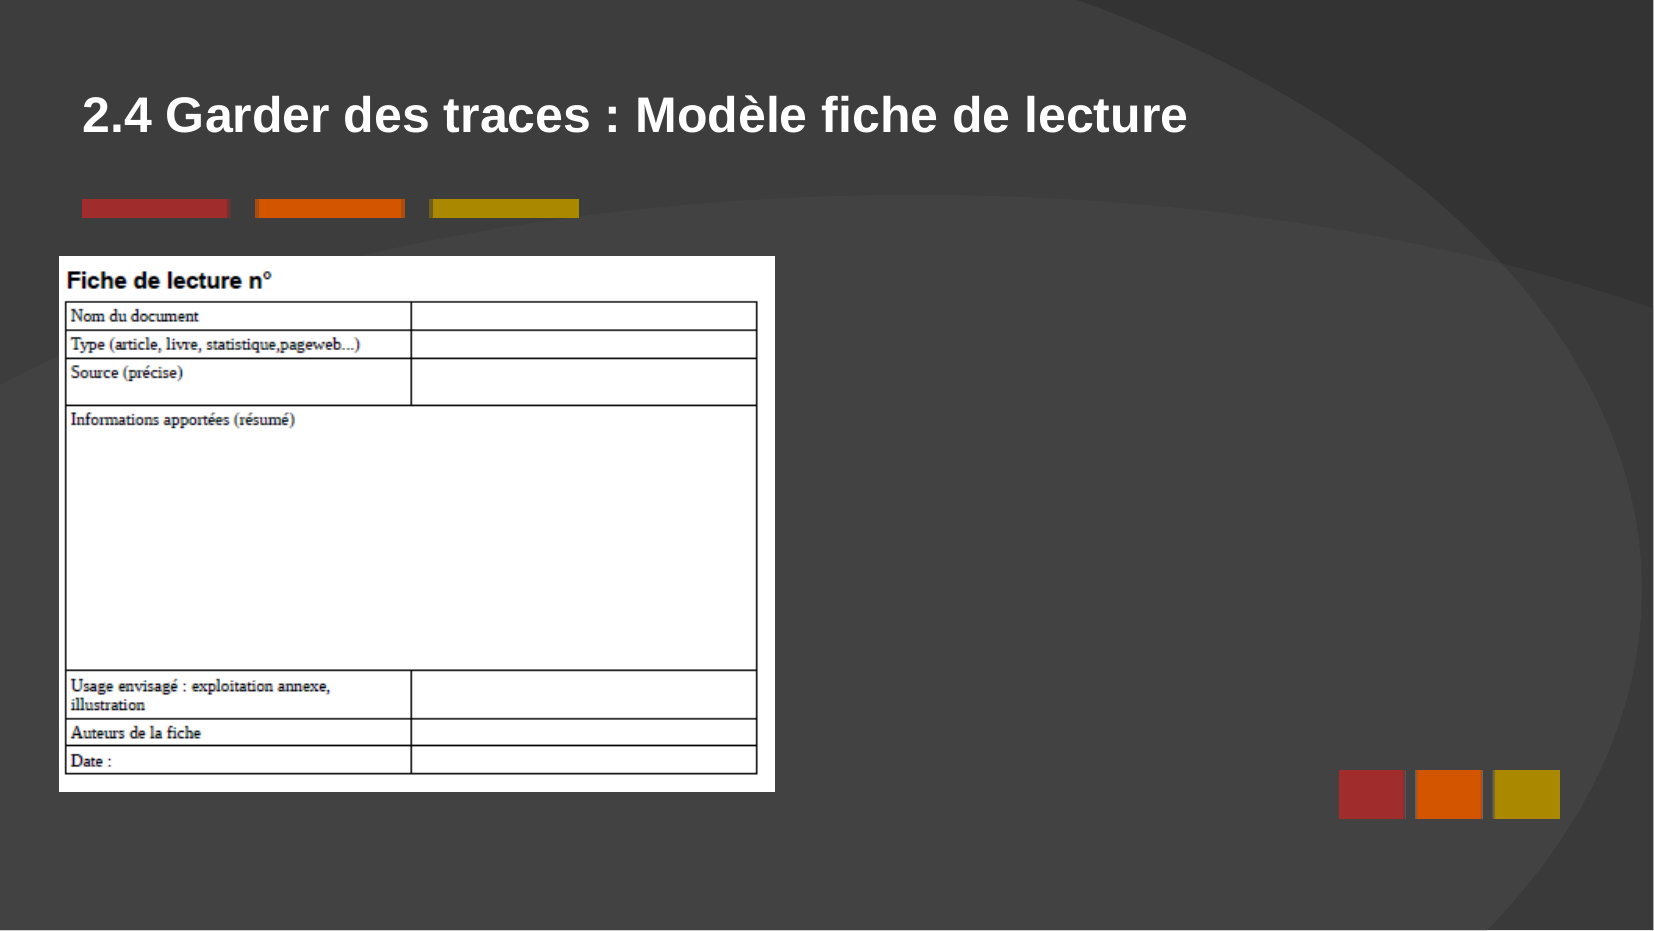

# 2.4 Garder des traces : Modèle fiche de lecture